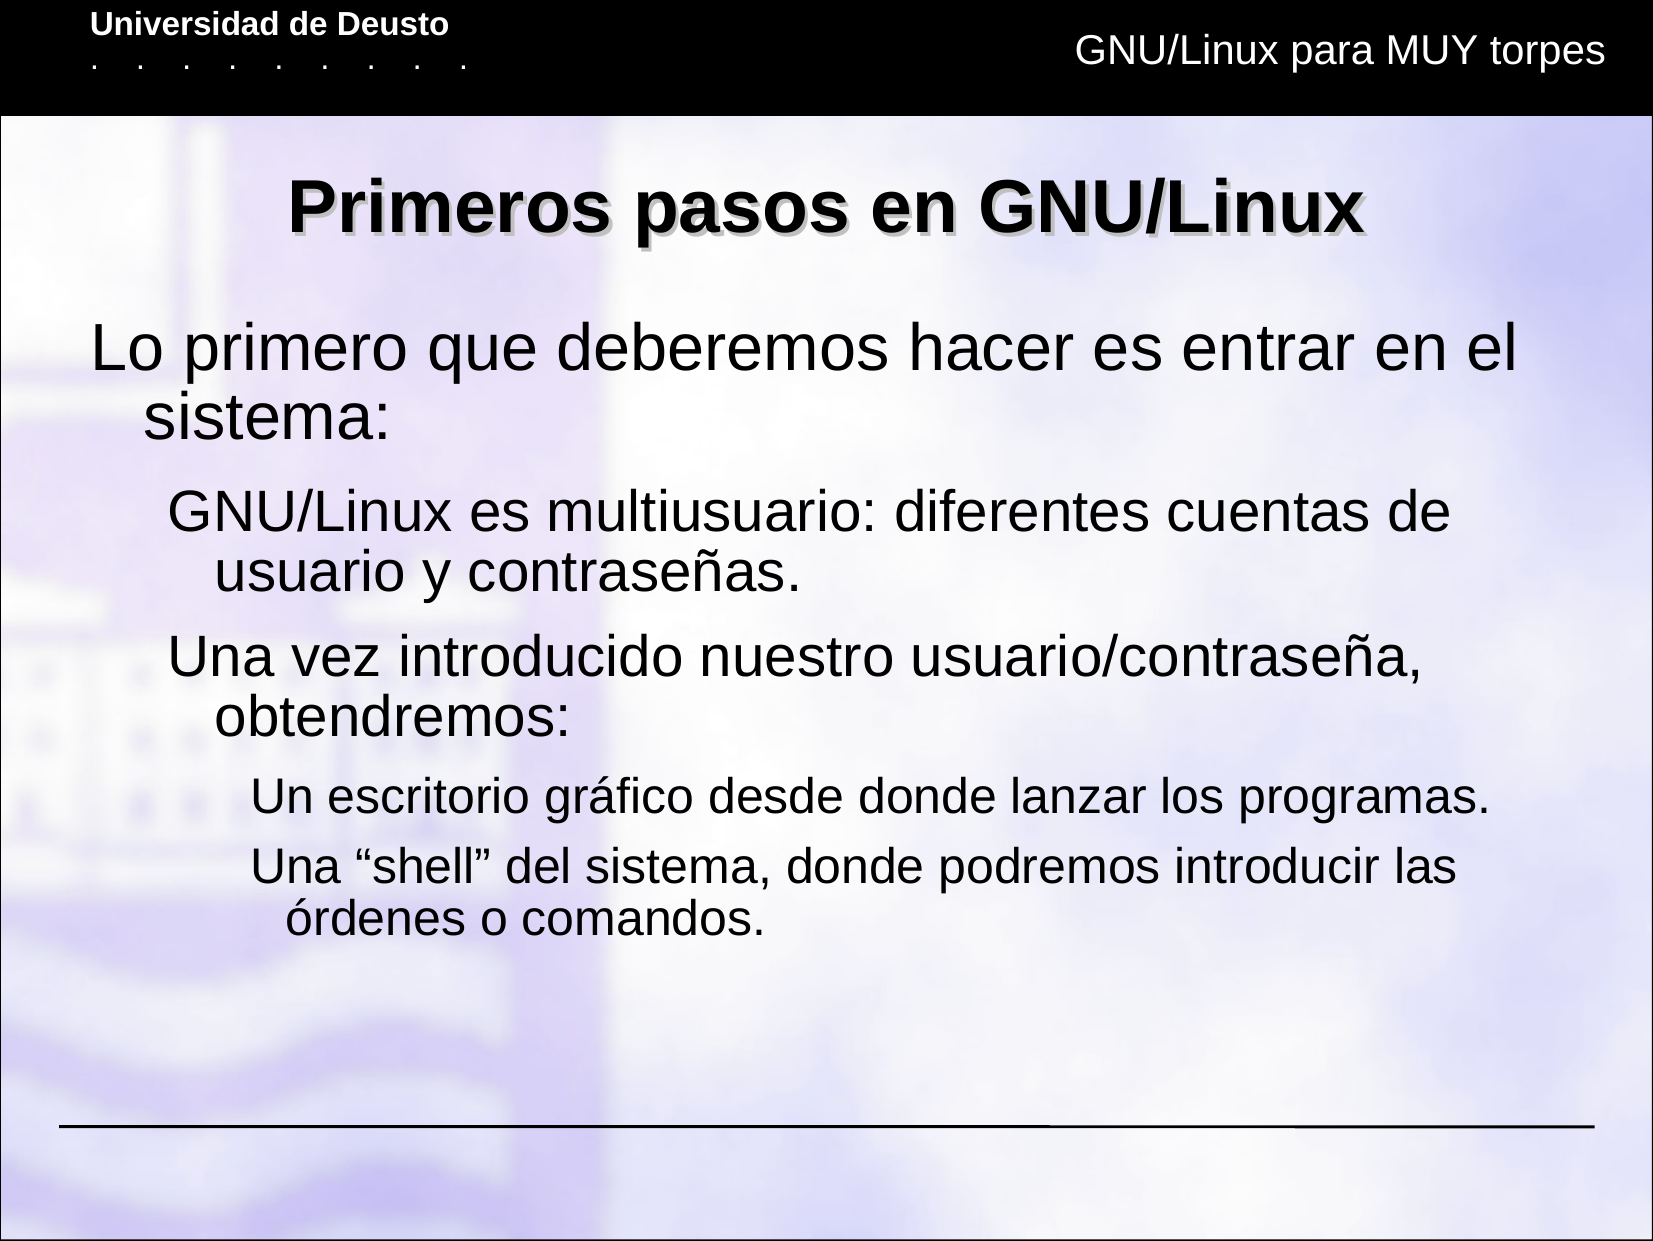

# Primeros pasos en GNU/Linux
Lo primero que deberemos hacer es entrar en el sistema:
GNU/Linux es multiusuario: diferentes cuentas de usuario y contraseñas.
Una vez introducido nuestro usuario/contraseña, obtendremos:
Un escritorio gráfico desde donde lanzar los programas.
Una “shell” del sistema, donde podremos introducir las órdenes o comandos.